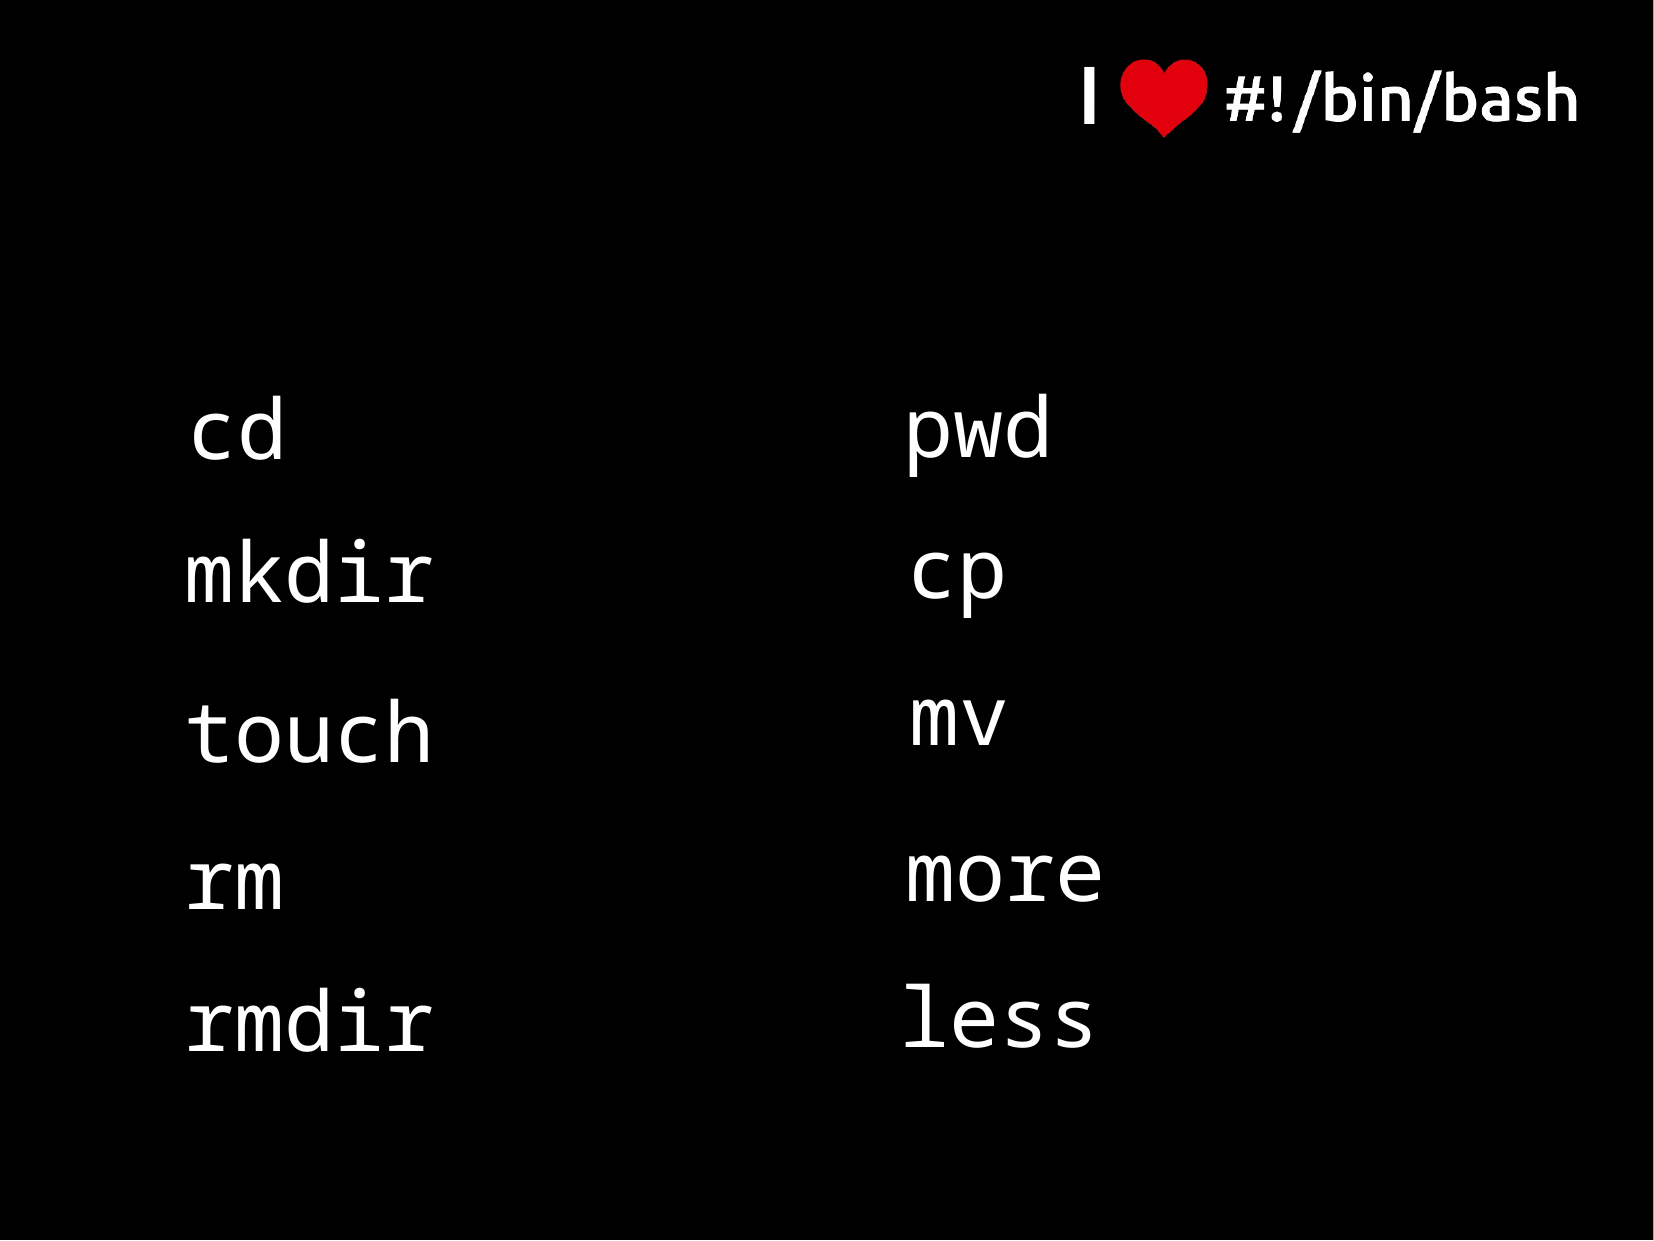

pwd
cd
cp
mkdir
mv
touch
more
rm
less
rmdir